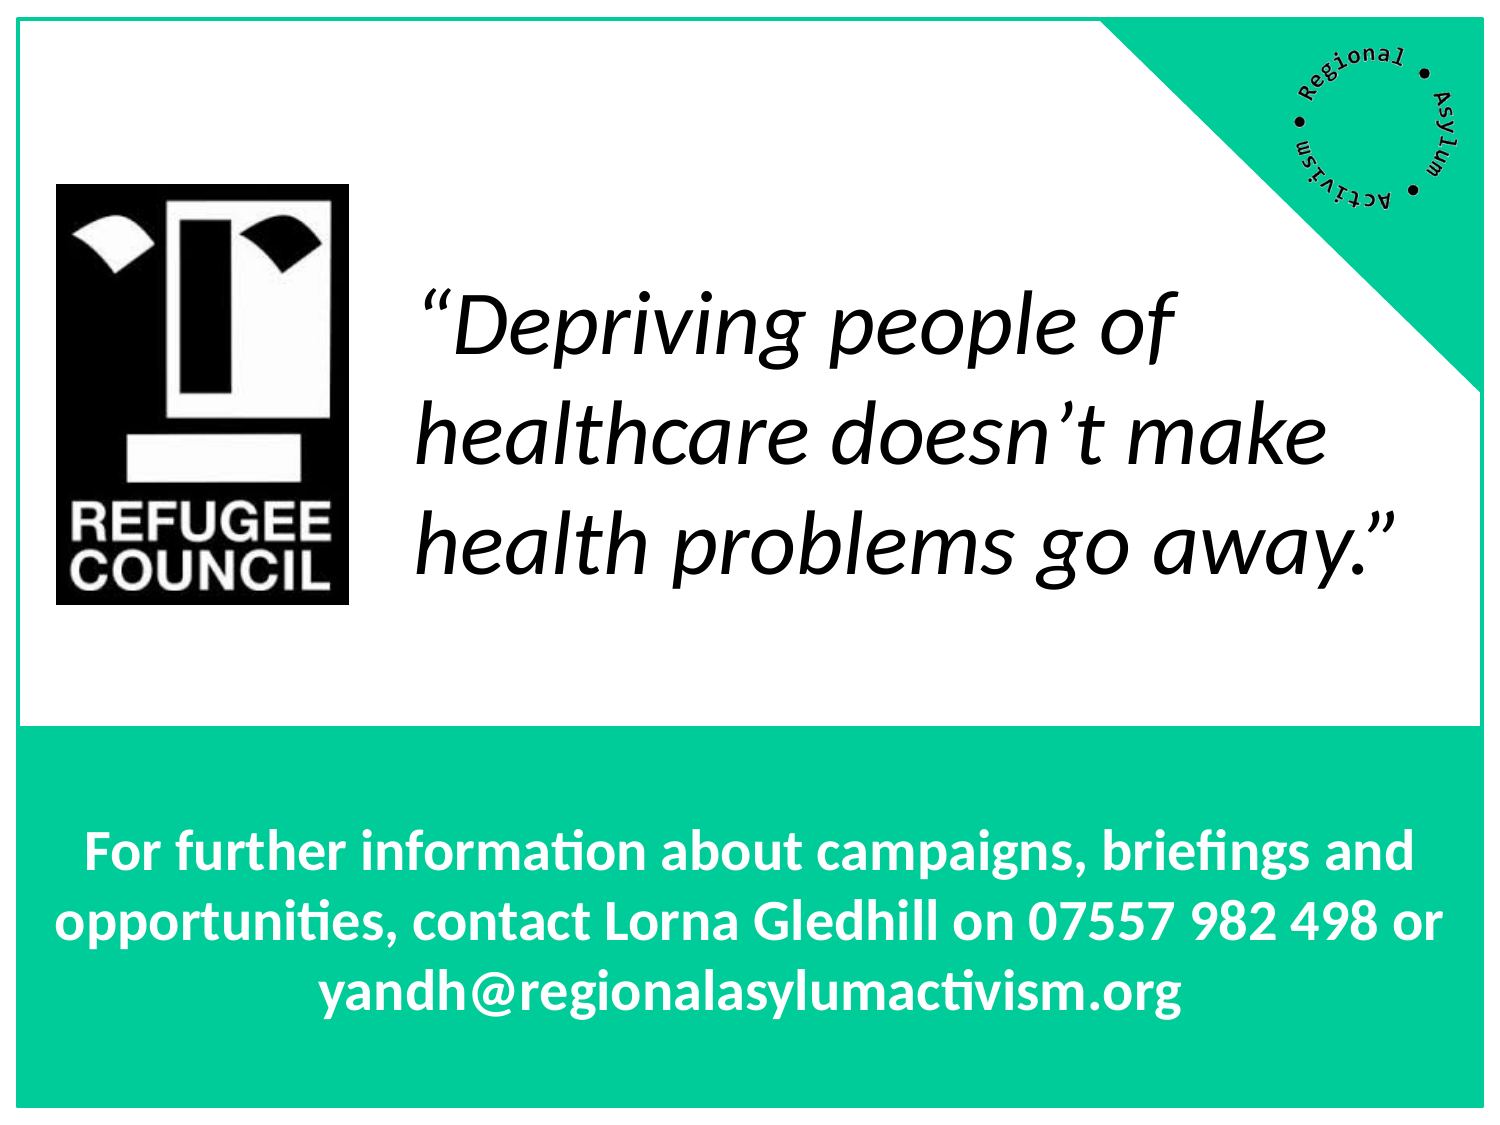

“Depriving people of healthcare doesn’t make health problems go away.”
For further information about campaigns, briefings and opportunities, contact Lorna Gledhill on 07557 982 498 or yandh@regionalasylumactivism.org